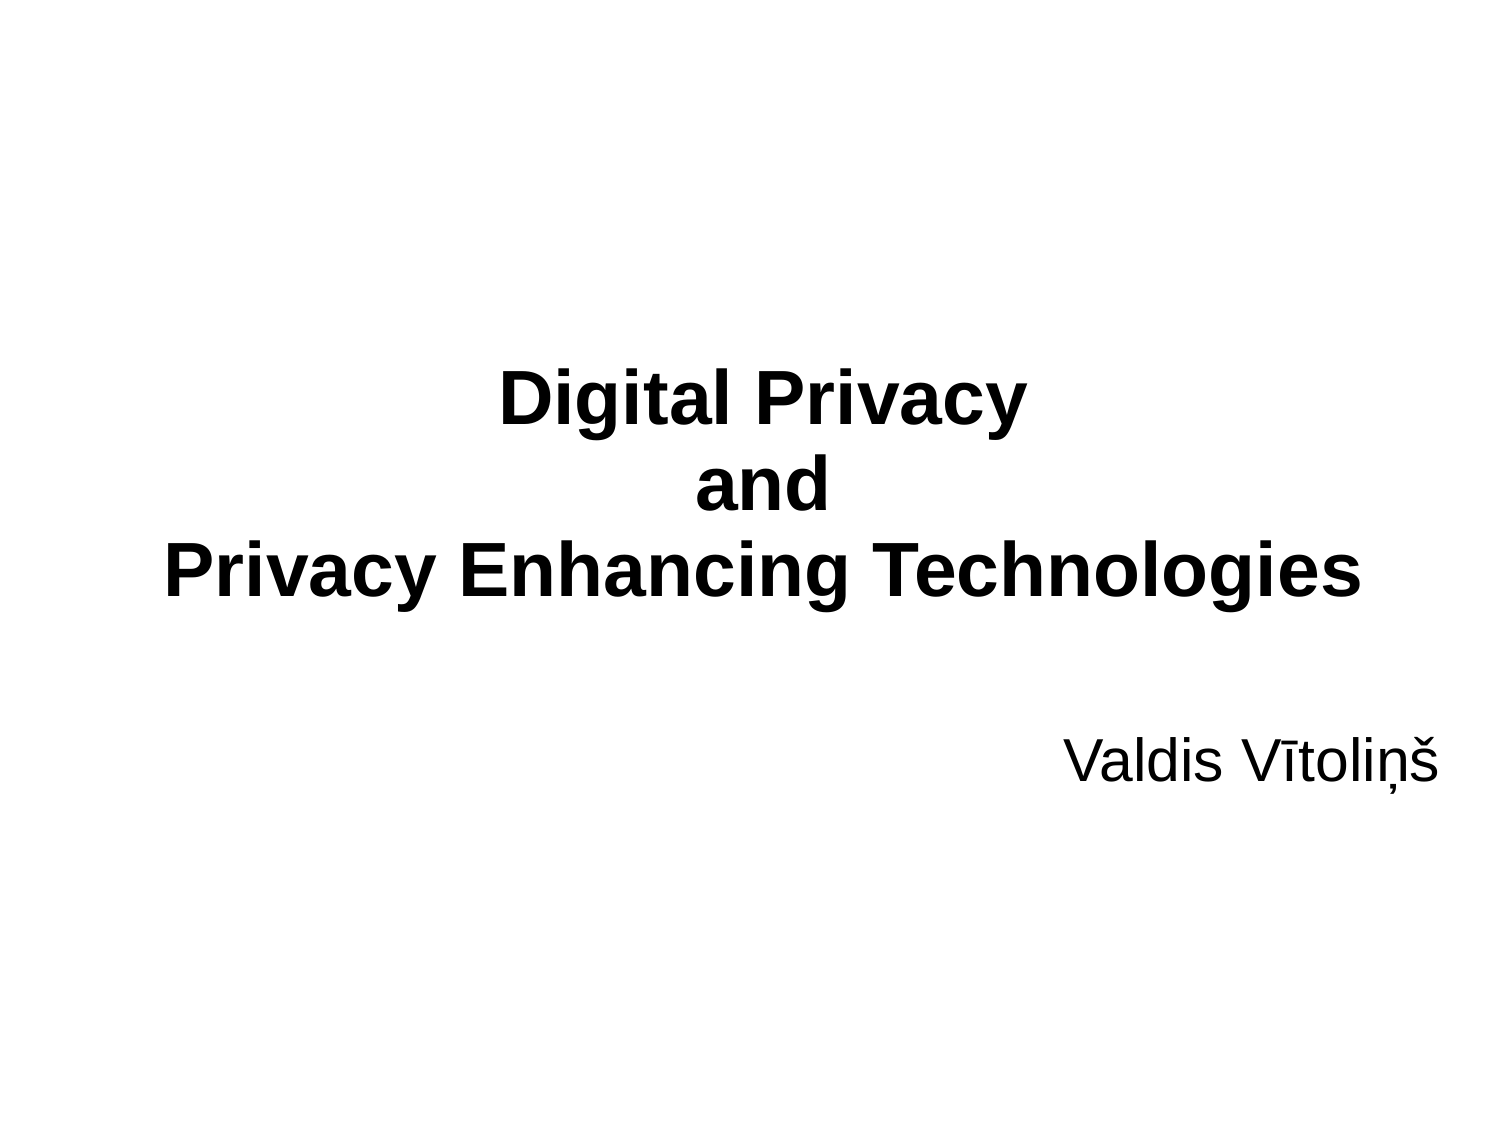

# Digital Privacy and Privacy Enhancing Technologies
Valdis Vītoliņš